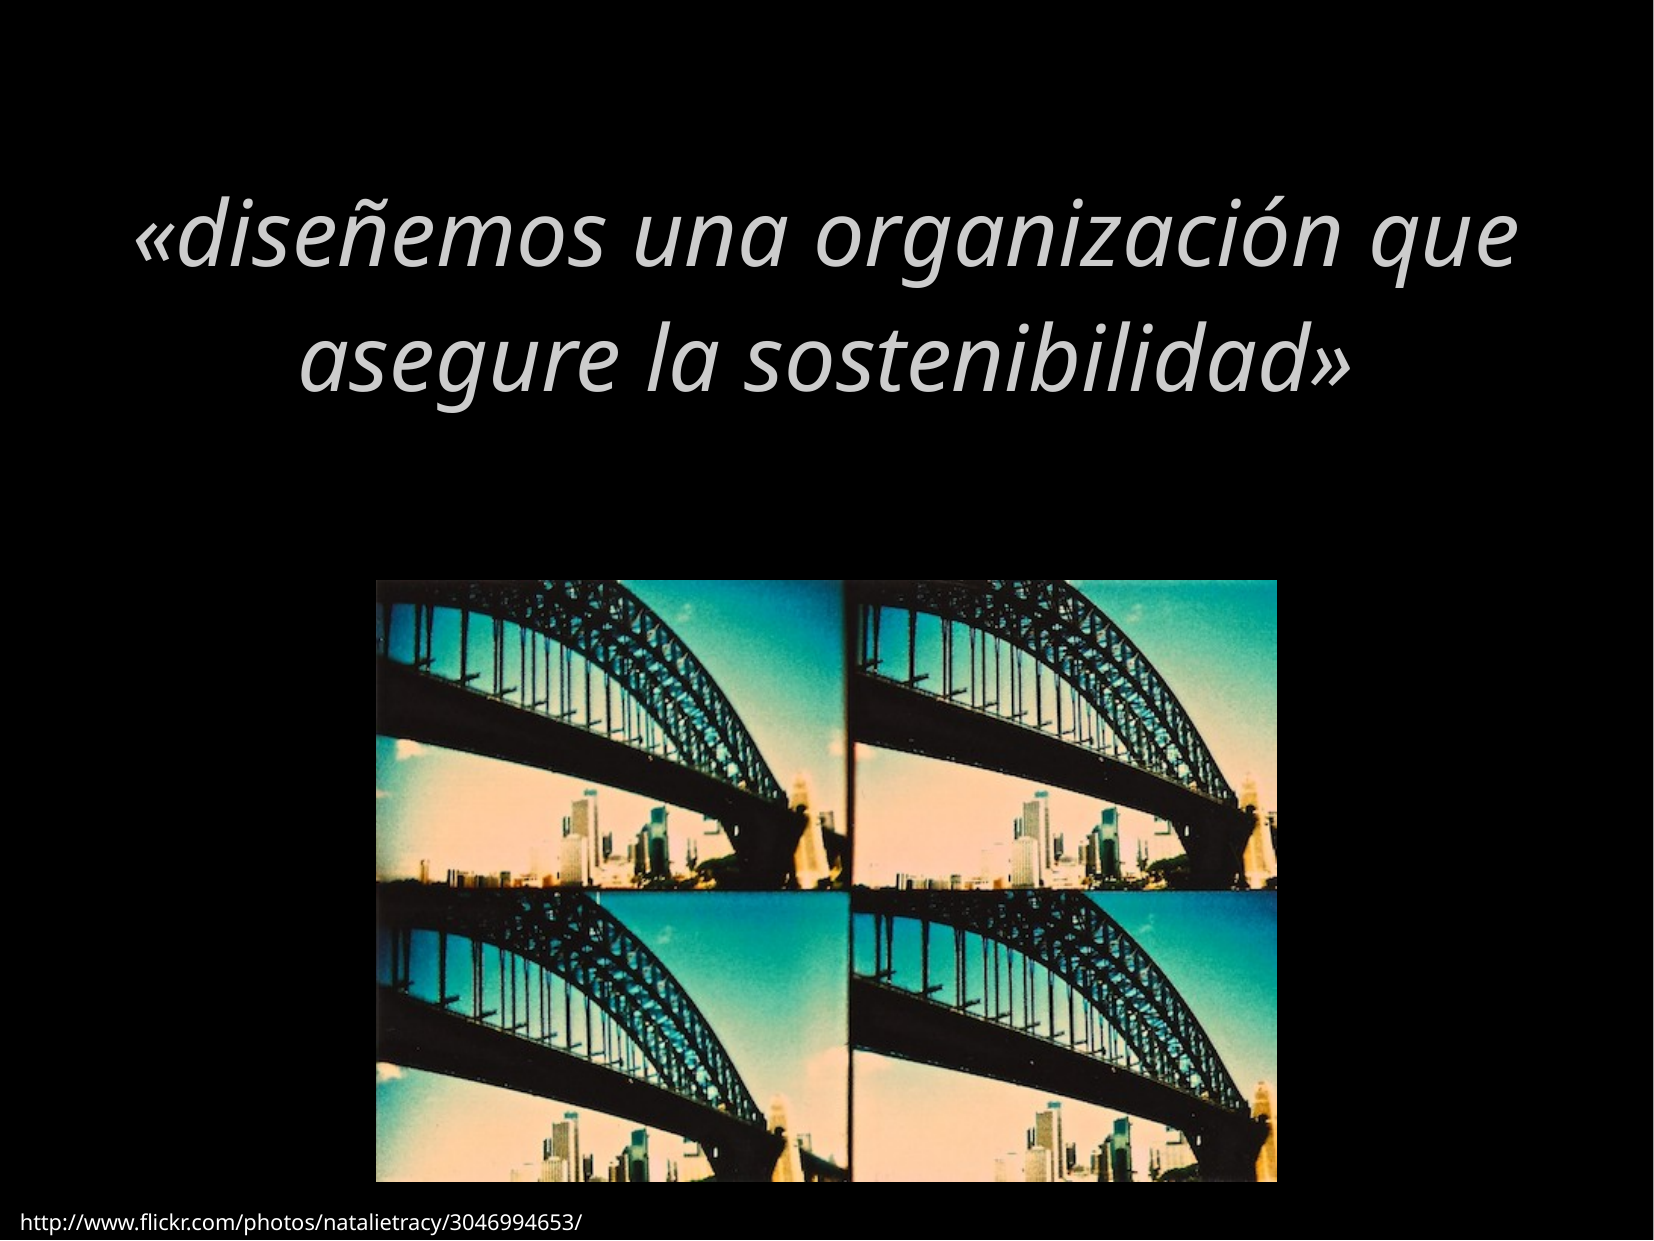

# «diseñemos una organización que asegure la sostenibilidad»
http://www.flickr.com/photos/natalietracy/3046994653/